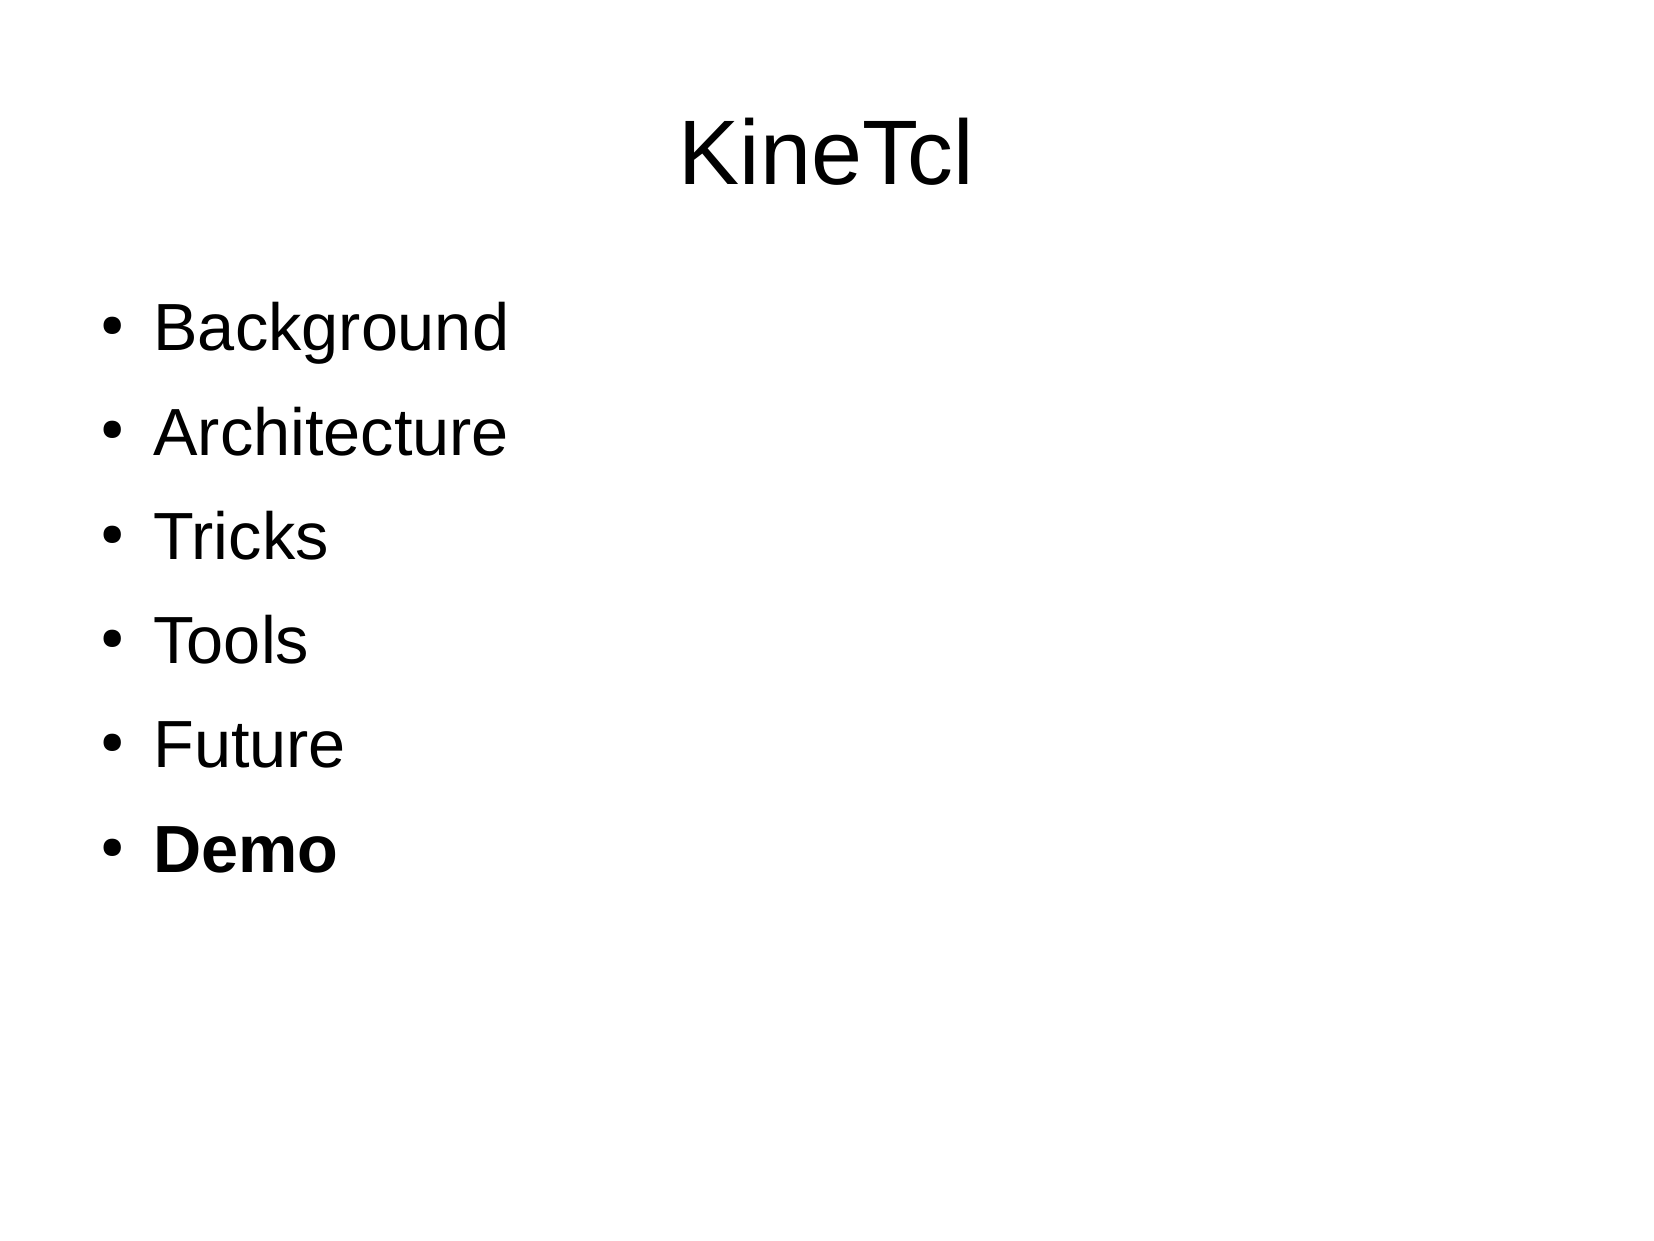

# KineTcl
Background
Architecture
Tricks
Tools
Future
Demo